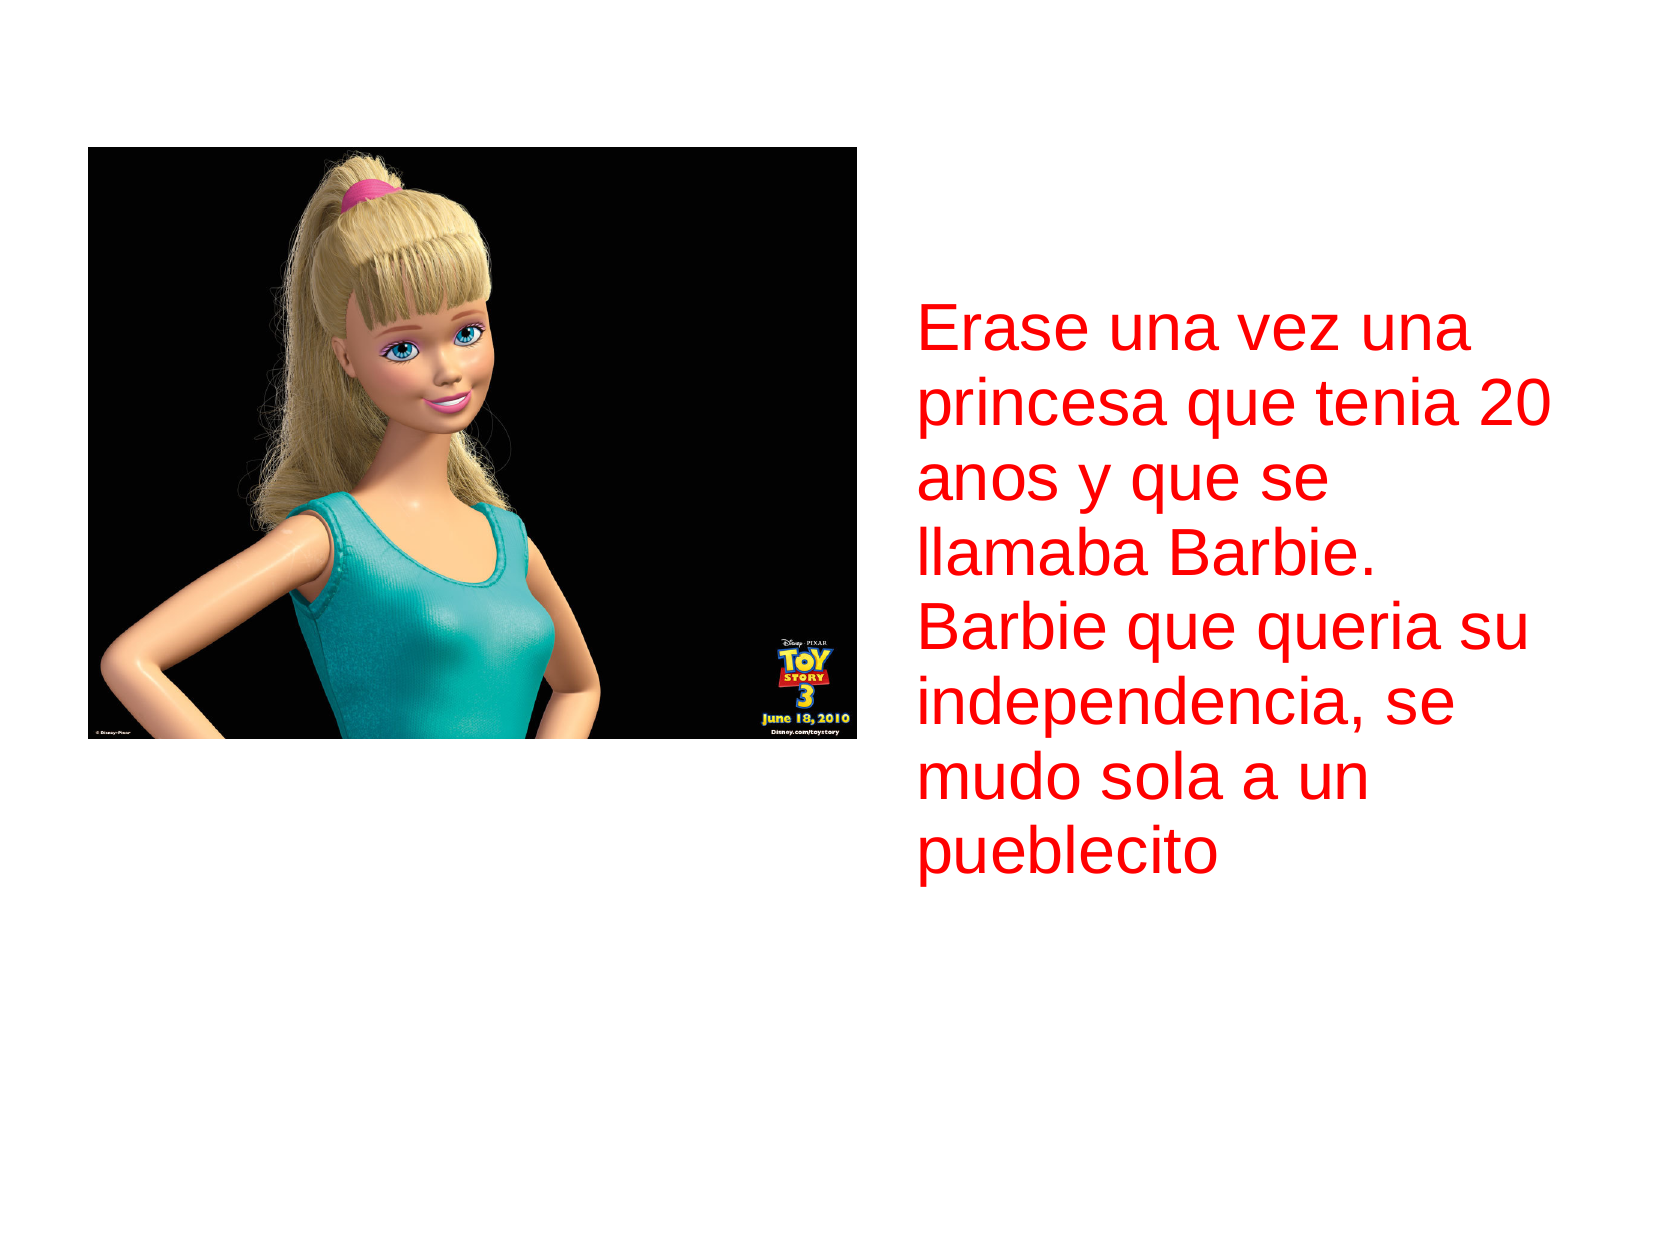

# Erase una vez una princesa que tenia 20 anos y que se llamaba Barbie. Barbie que queria su independencia, se mudo sola a un pueblecito